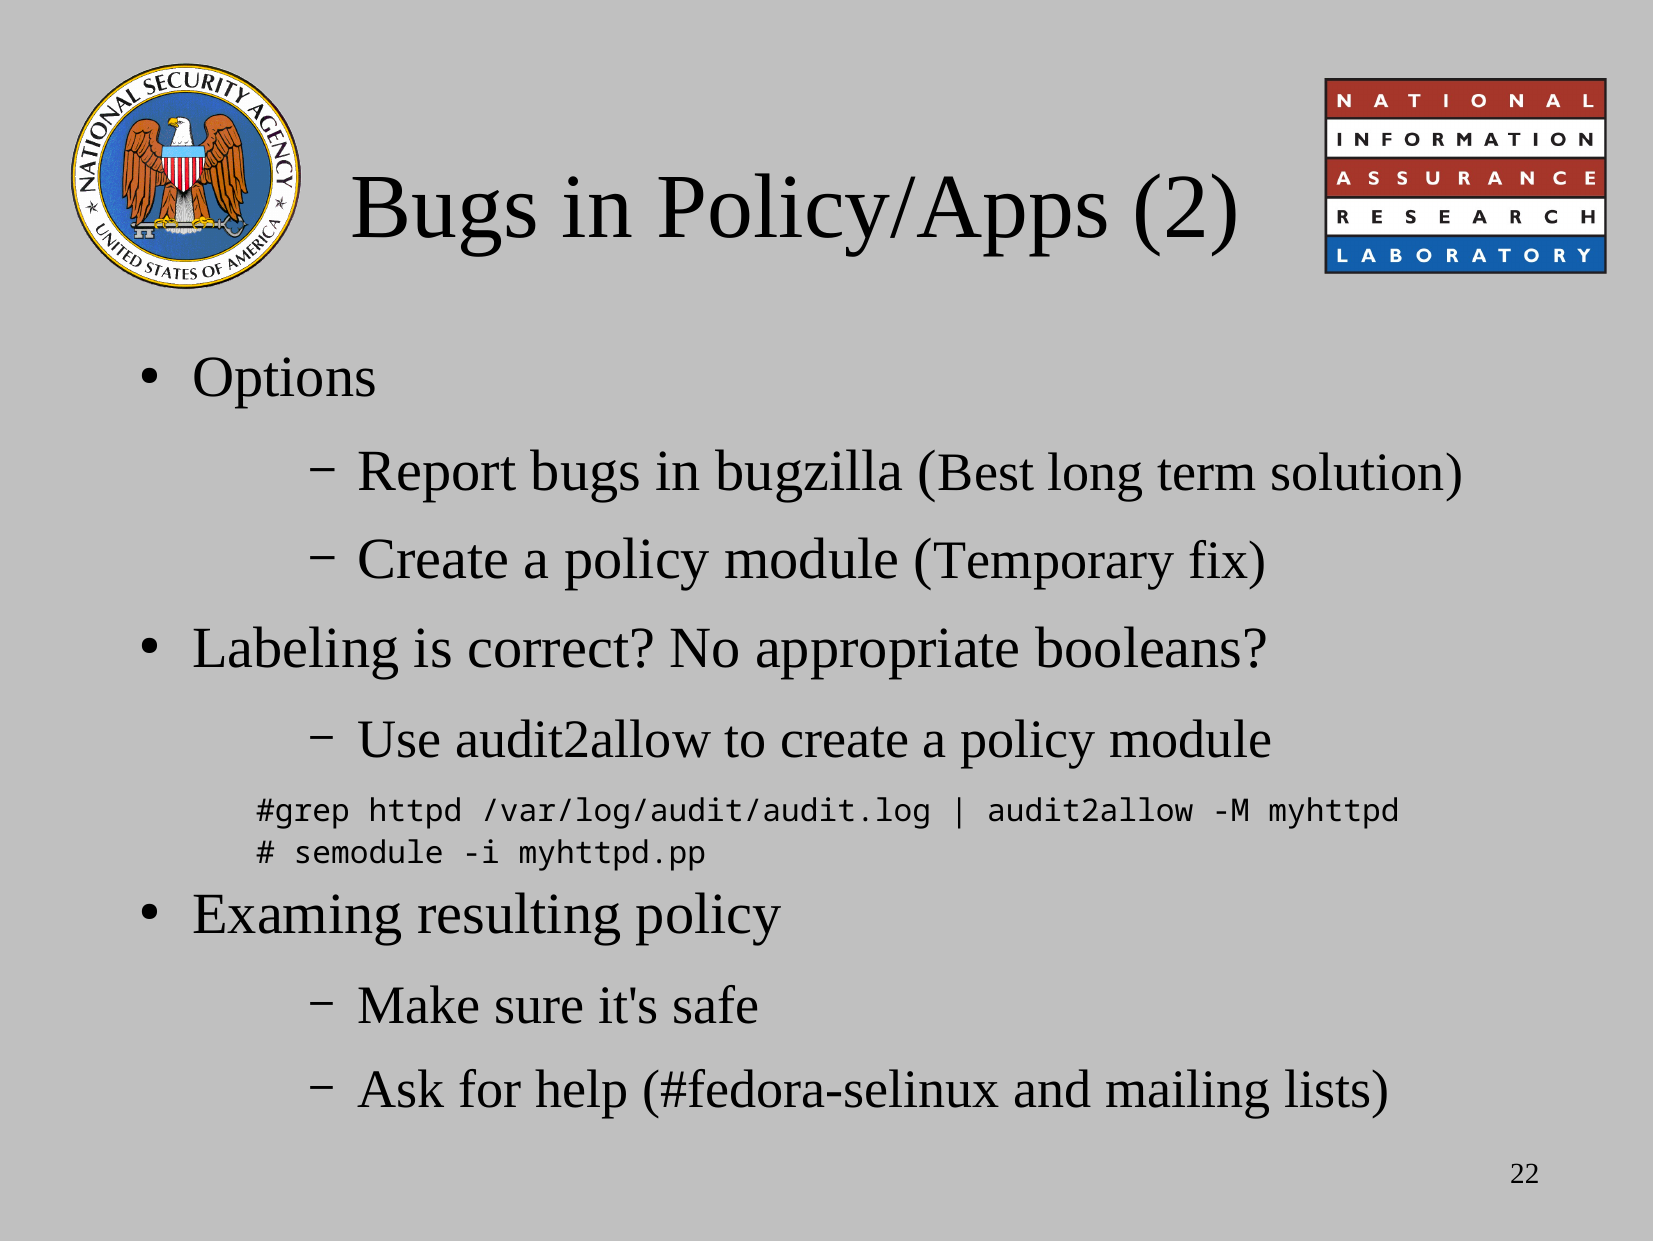

# Bugs in Policy/Apps (2)
Options
Report bugs in bugzilla (Best long term solution)
Create a policy module (Temporary fix)
Labeling is correct? No appropriate booleans?
Use audit2allow to create a policy module
Examing resulting policy
Make sure it's safe
Ask for help (#fedora-selinux and mailing lists)
#grep httpd /var/log/audit/audit.log | audit2allow -M myhttpd
# semodule -i myhttpd.pp